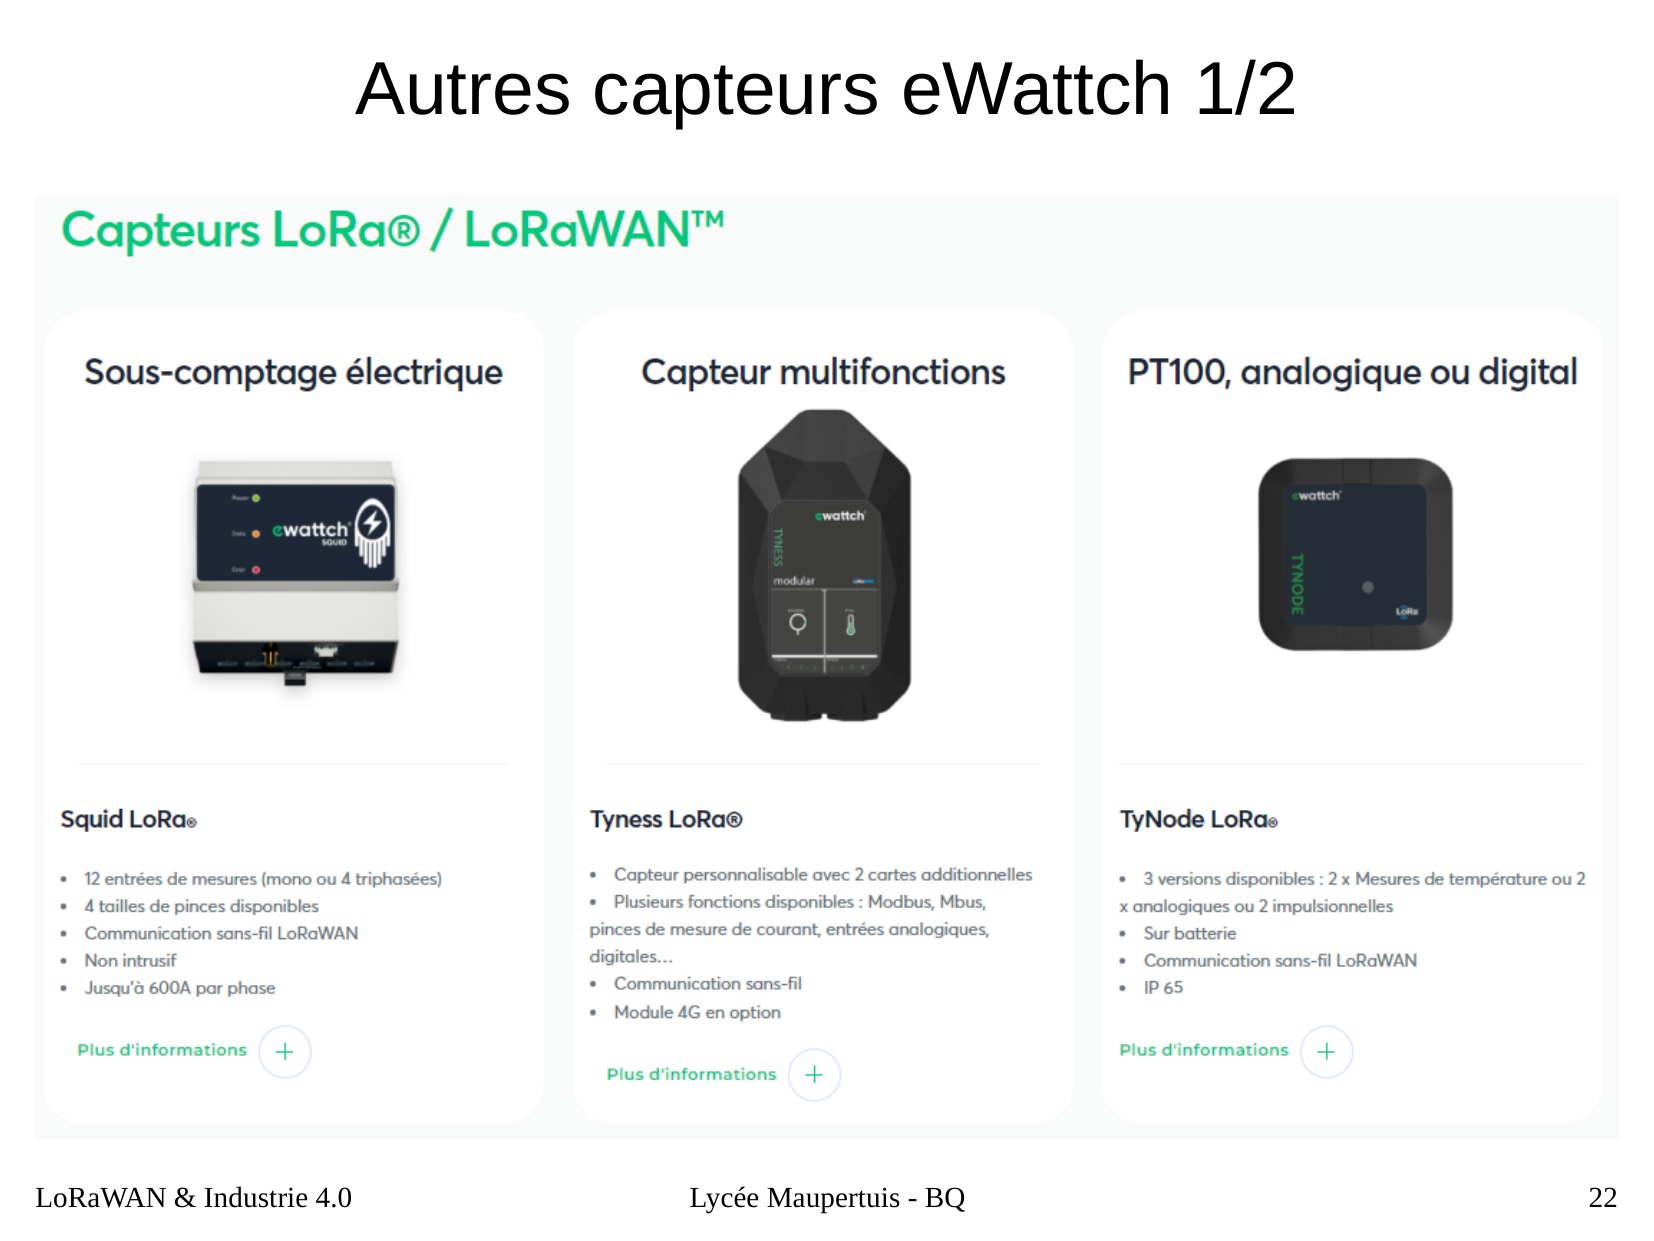

# Autres capteurs eWattch 1/2
LoRaWAN & Industrie 4.0
Lycée Maupertuis - BQ
22